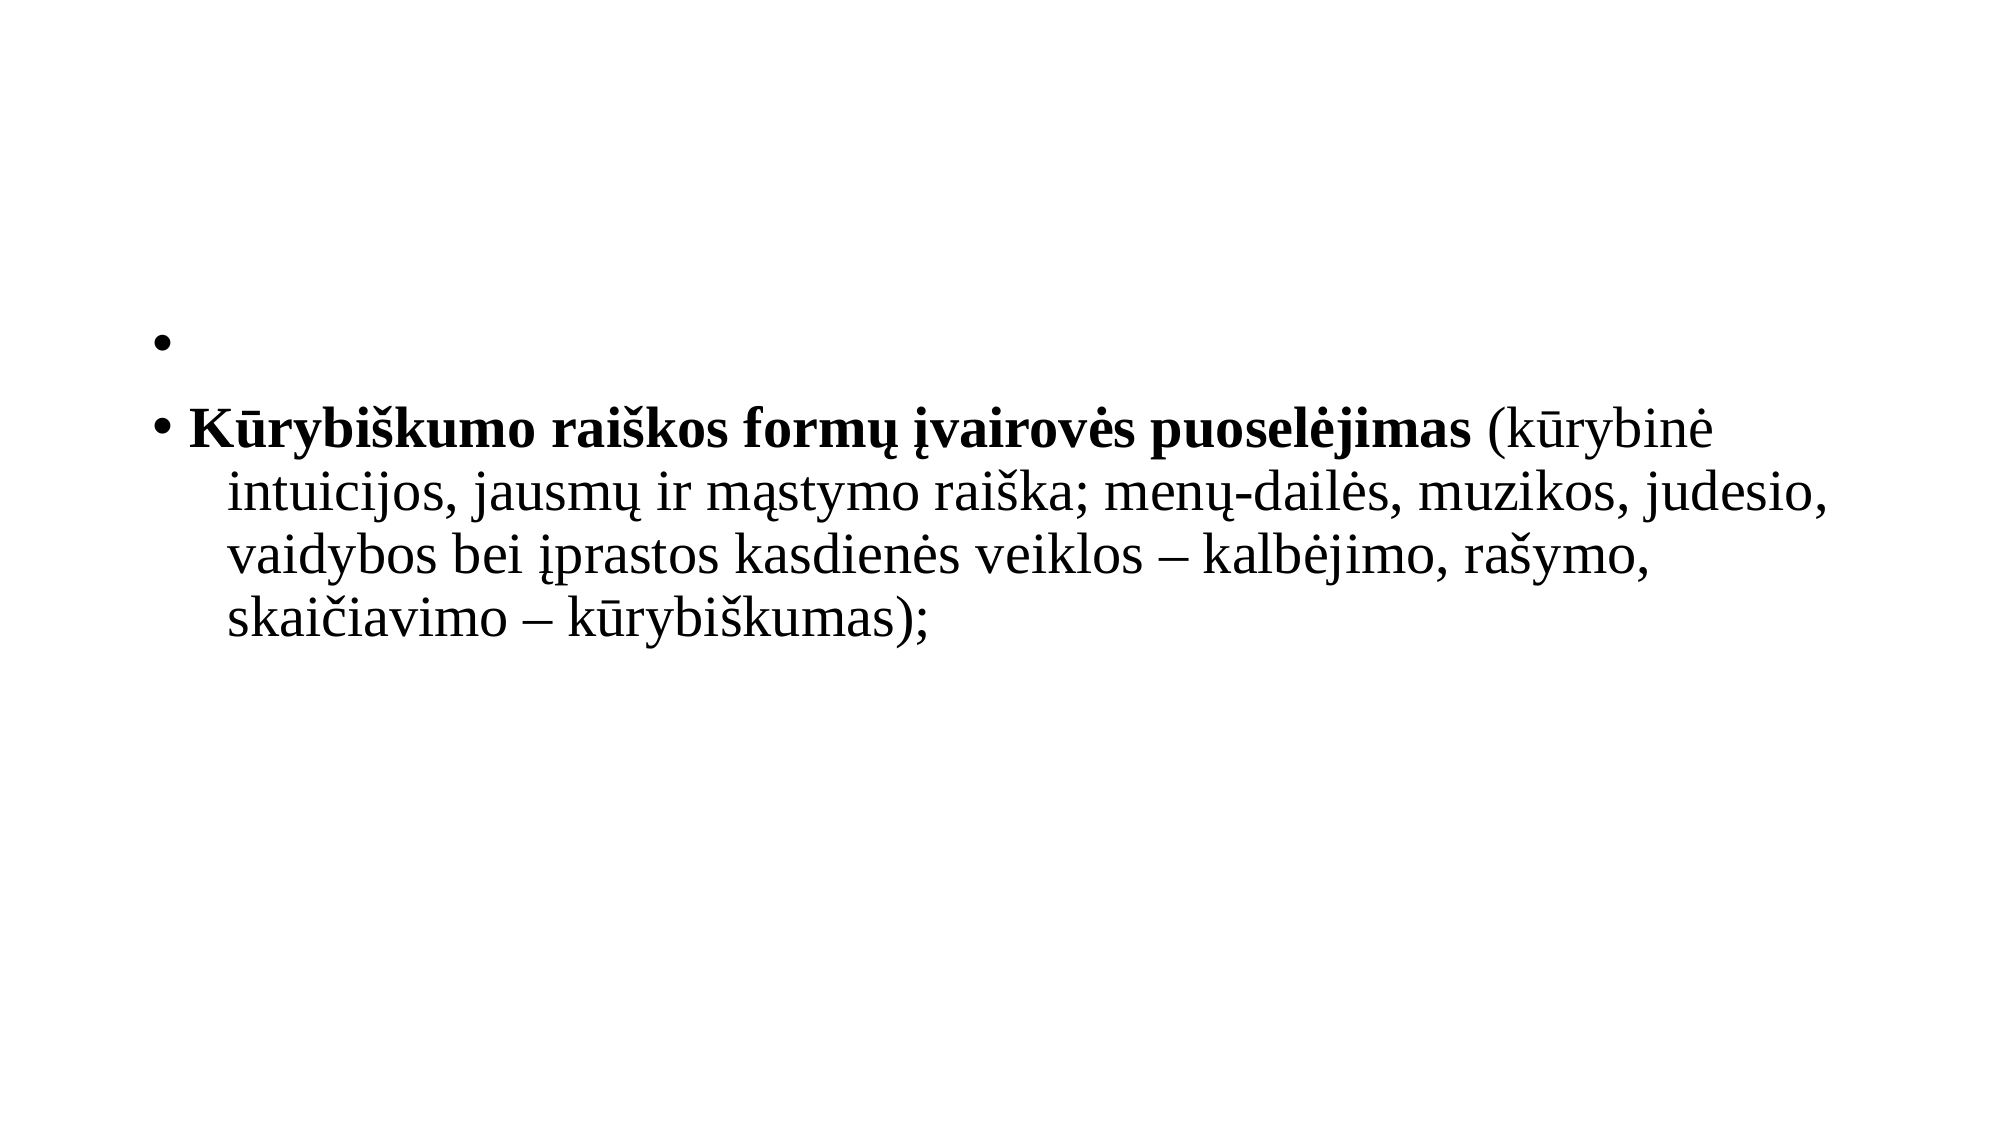

# Kūrybiškumo raiškos formų įvairovės puoselėjimas (kūrybinė intuicijos, jausmų ir mąstymo raiška; menų-dailės, muzikos, judesio, vaidybos bei įprastos kasdienės veiklos – kalbėjimo, rašymo, skaičiavimo – kūrybiškumas);